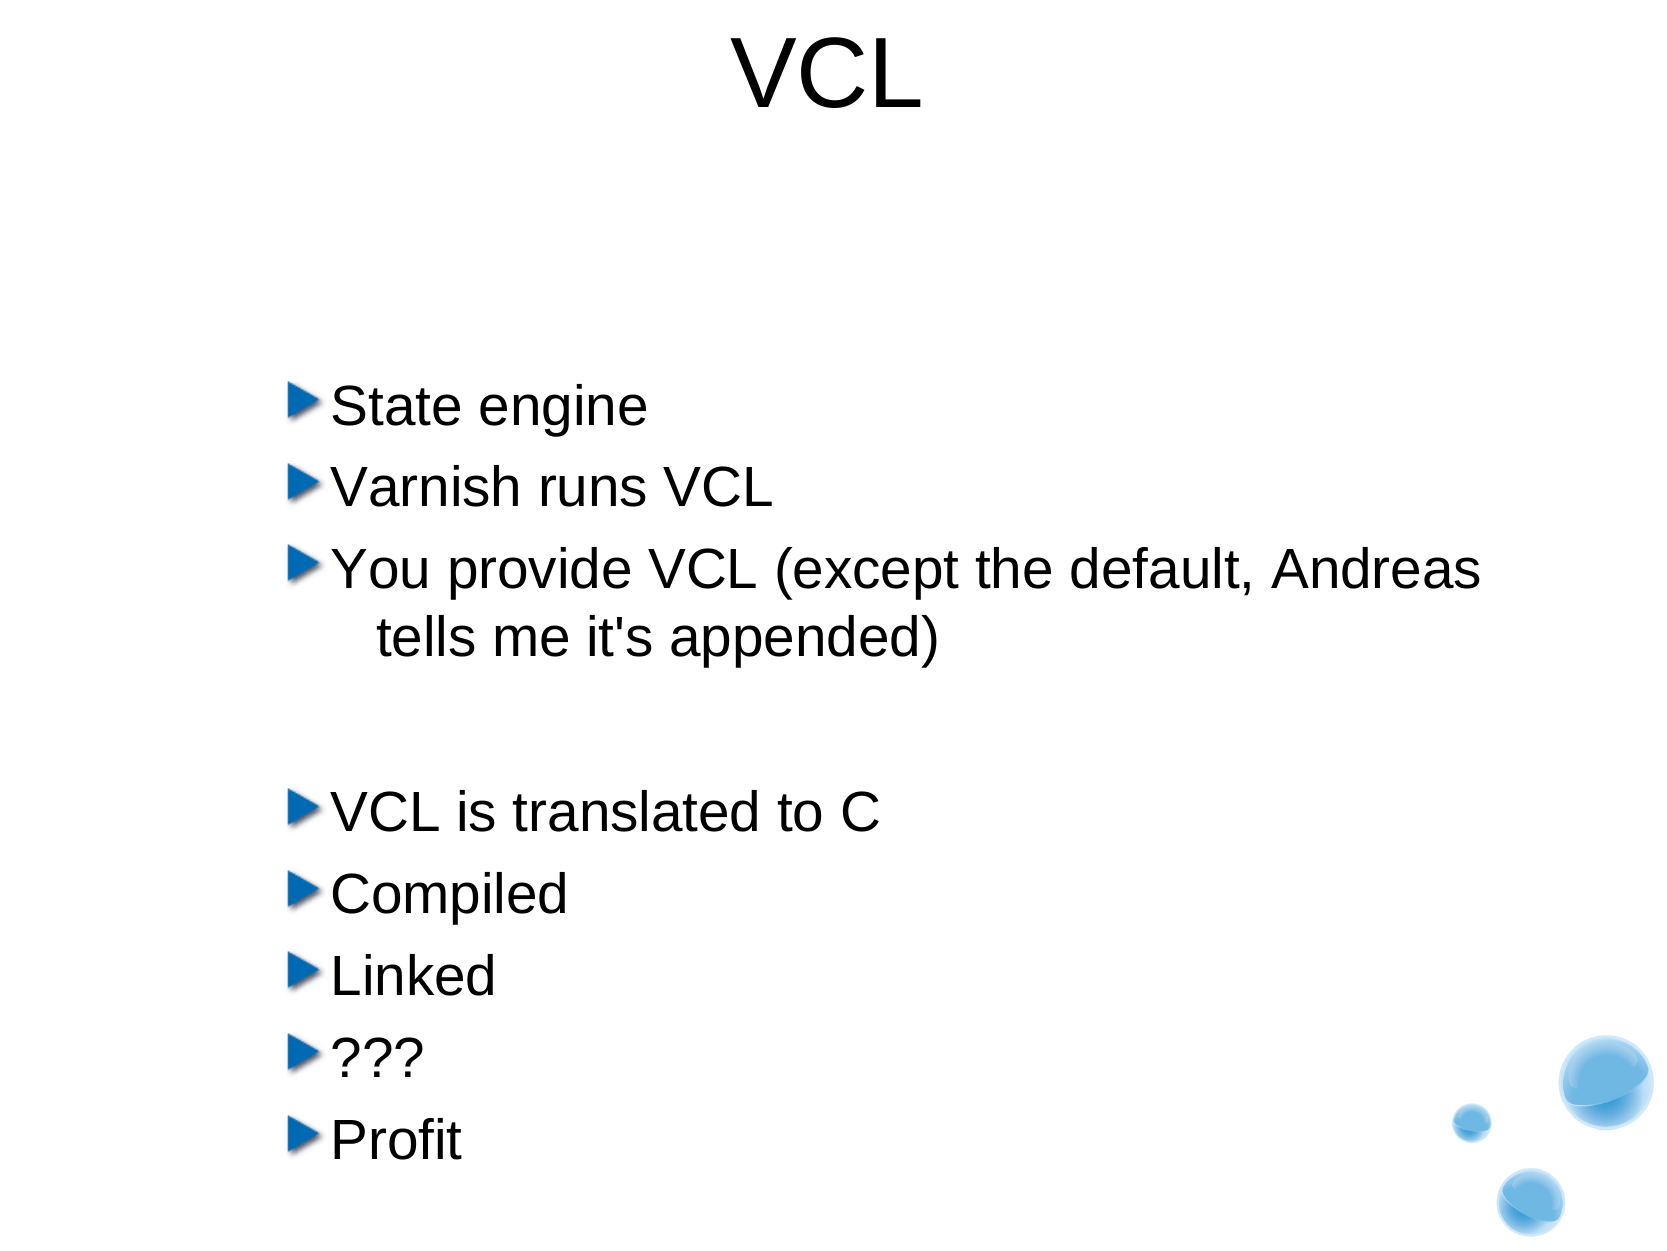

# VCL
State engine
Varnish runs VCL
You provide VCL (except the default, Andreas tells me it's appended)
VCL is translated to C
Compiled
Linked
???
Profit